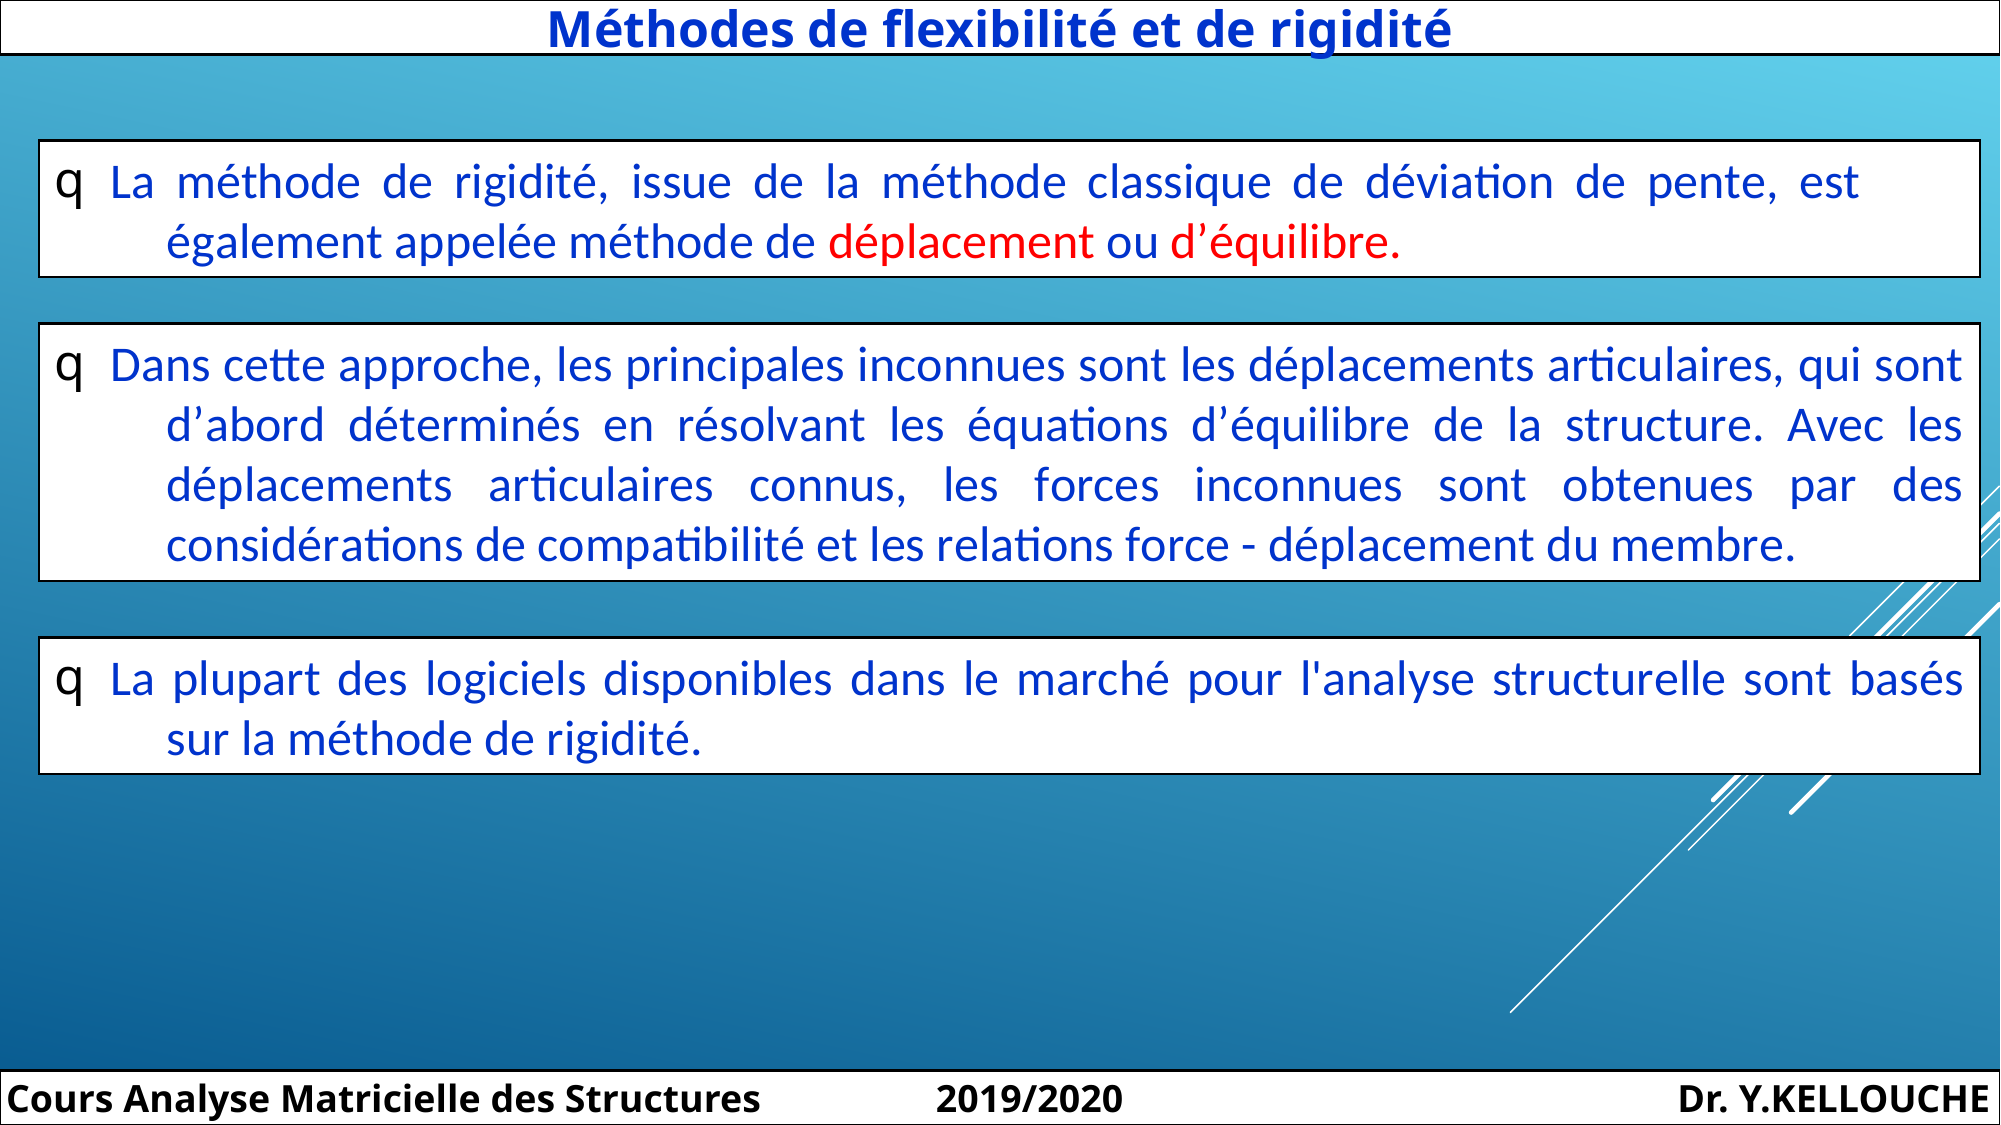

Méthodes de flexibilité et de rigidité
La méthode de rigidité, issue de la méthode classique de déviation de pente, est également appelée méthode de déplacement ou d’équilibre.
Dans cette approche, les principales inconnues sont les déplacements articulaires, qui sont d’abord déterminés en résolvant les équations d’équilibre de la structure. Avec les déplacements articulaires connus, les forces inconnues sont obtenues par des considérations de compatibilité et les relations force - déplacement du membre.
La plupart des logiciels disponibles dans le marché pour l'analyse structurelle sont basés sur la méthode de rigidité.
Cours Analyse Matricielle des Structures 2019/2020 Dr. Y.KELLOUCHE